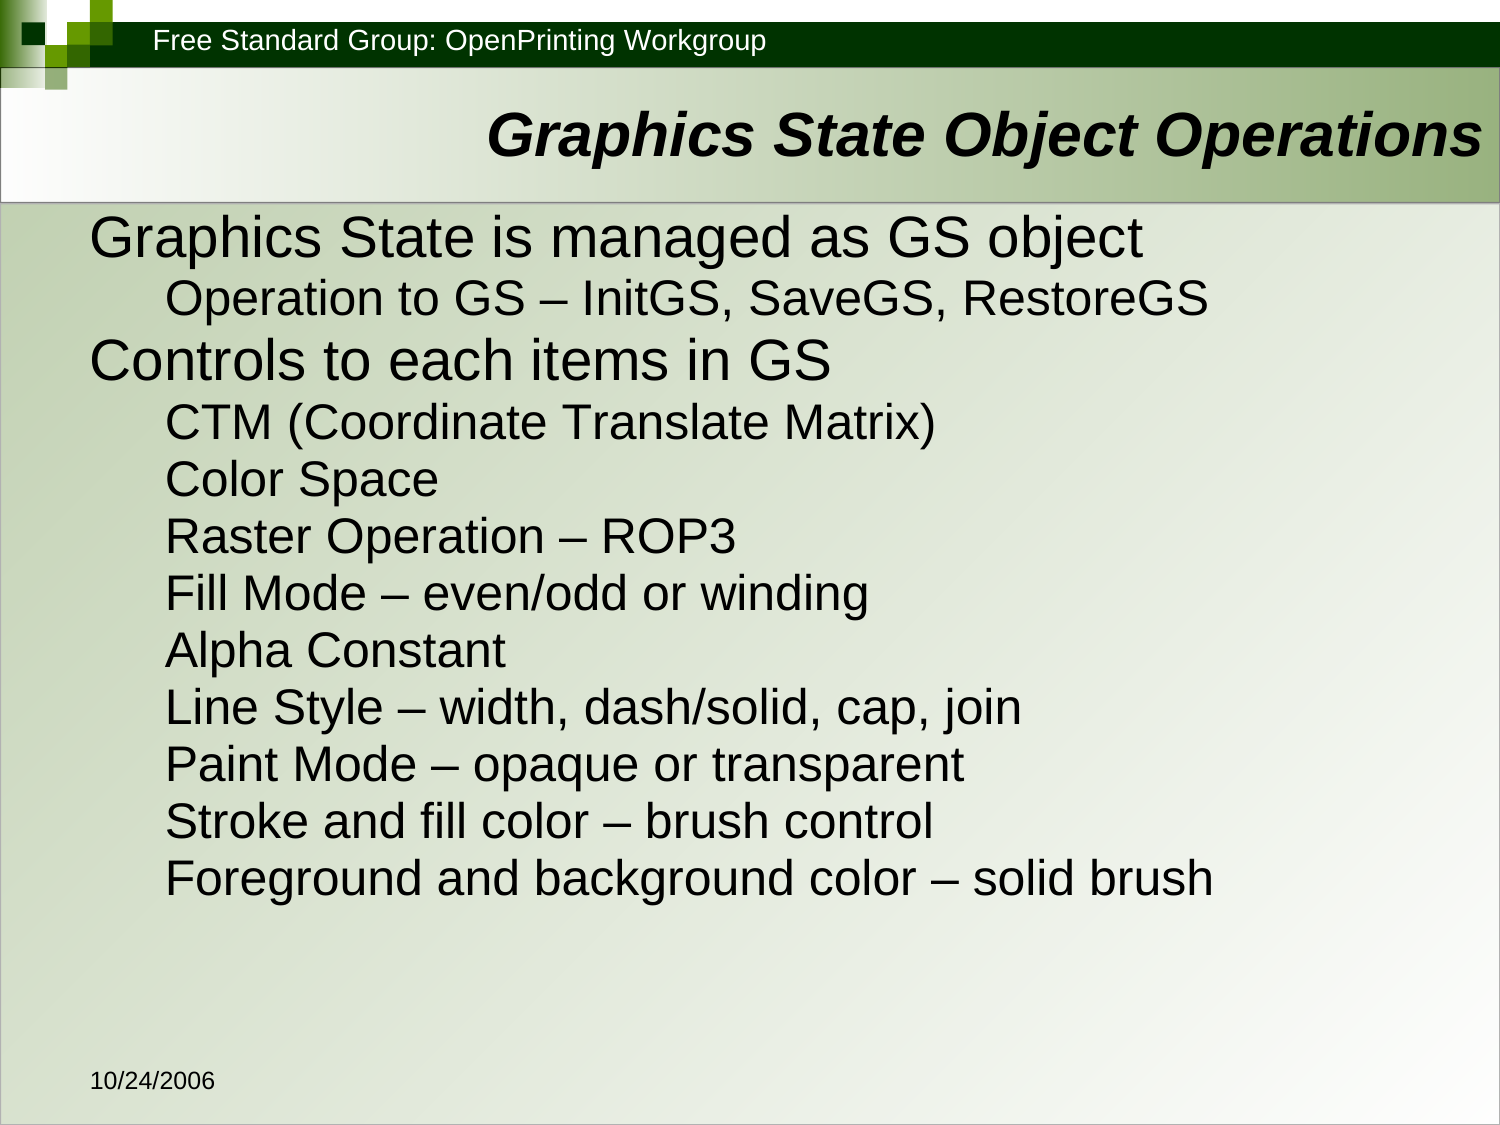

# Graphics State Object Operations
Graphics State is managed as GS object
Operation to GS – InitGS, SaveGS, RestoreGS
Controls to each items in GS
CTM (Coordinate Translate Matrix)
Color Space
Raster Operation – ROP3
Fill Mode – even/odd or winding
Alpha Constant
Line Style – width, dash/solid, cap, join
Paint Mode – opaque or transparent
Stroke and fill color – brush control
Foreground and background color – solid brush